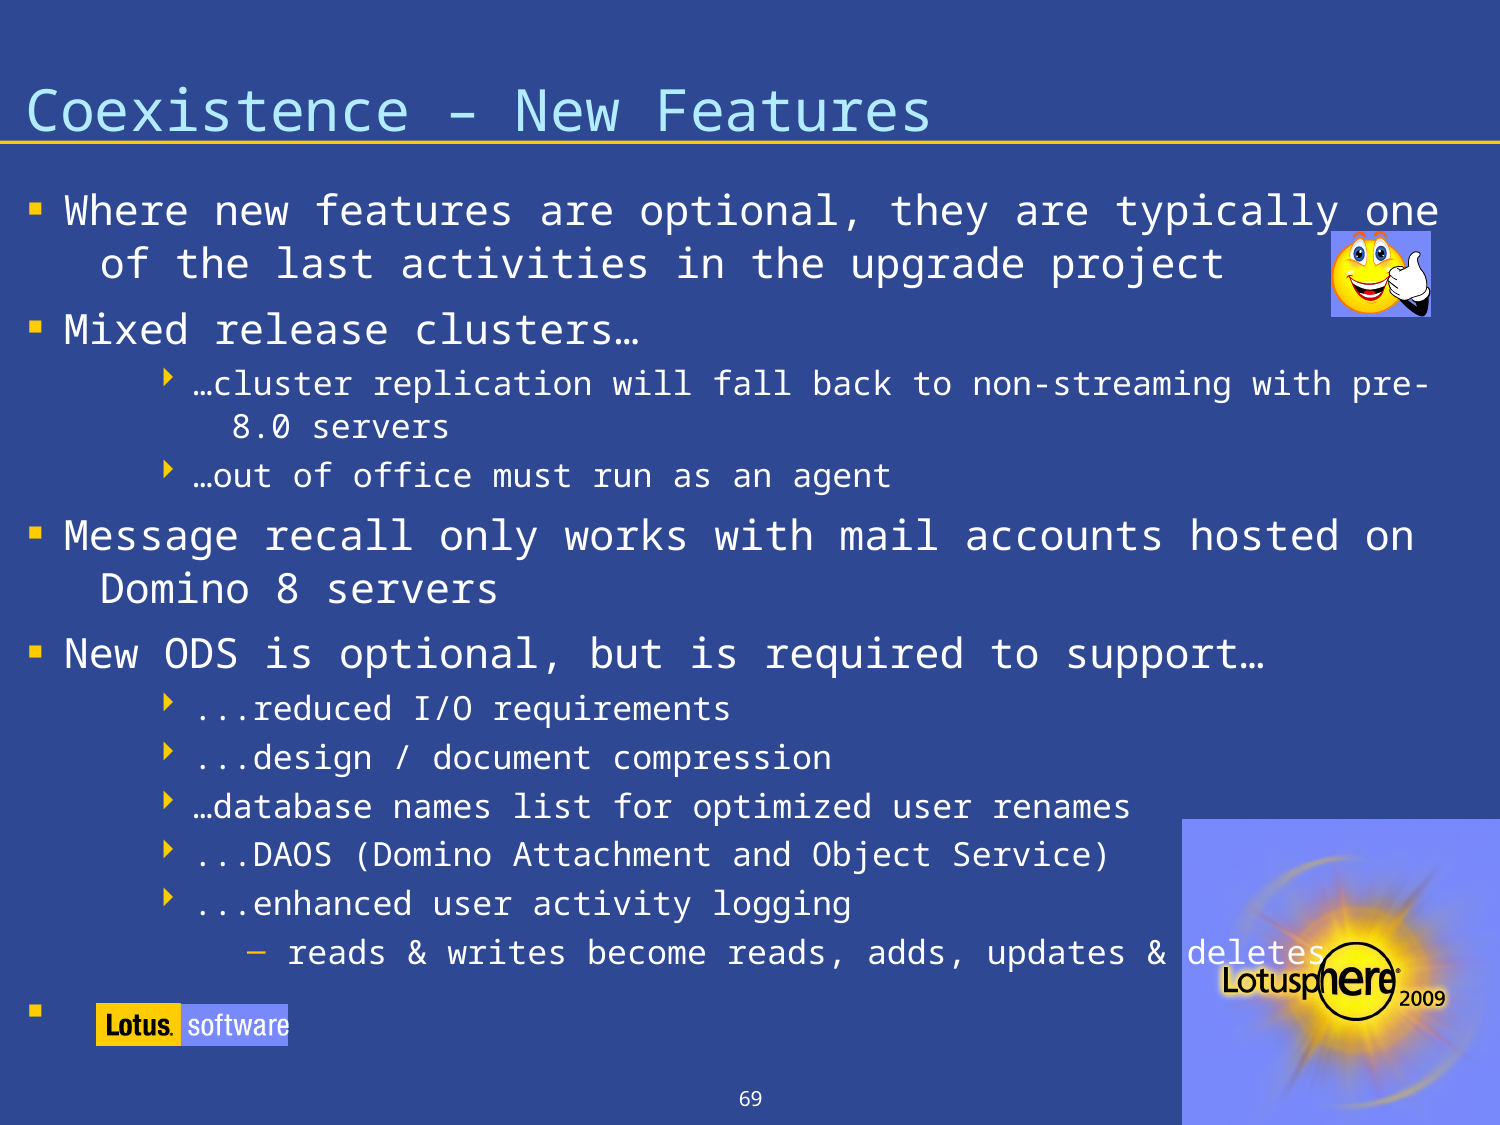

# Coexistence – New Features
Where new features are optional, they are typically one of the last activities in the upgrade project
Mixed release clusters…
…cluster replication will fall back to non-streaming with pre-8.0 servers
…out of office must run as an agent
Message recall only works with mail accounts hosted on Domino 8 servers
New ODS is optional, but is required to support…
...reduced I/O requirements
...design / document compression
…database names list for optimized user renames
...DAOS (Domino Attachment and Object Service)
...enhanced user activity logging
reads & writes become reads, adds, updates & deletes
69